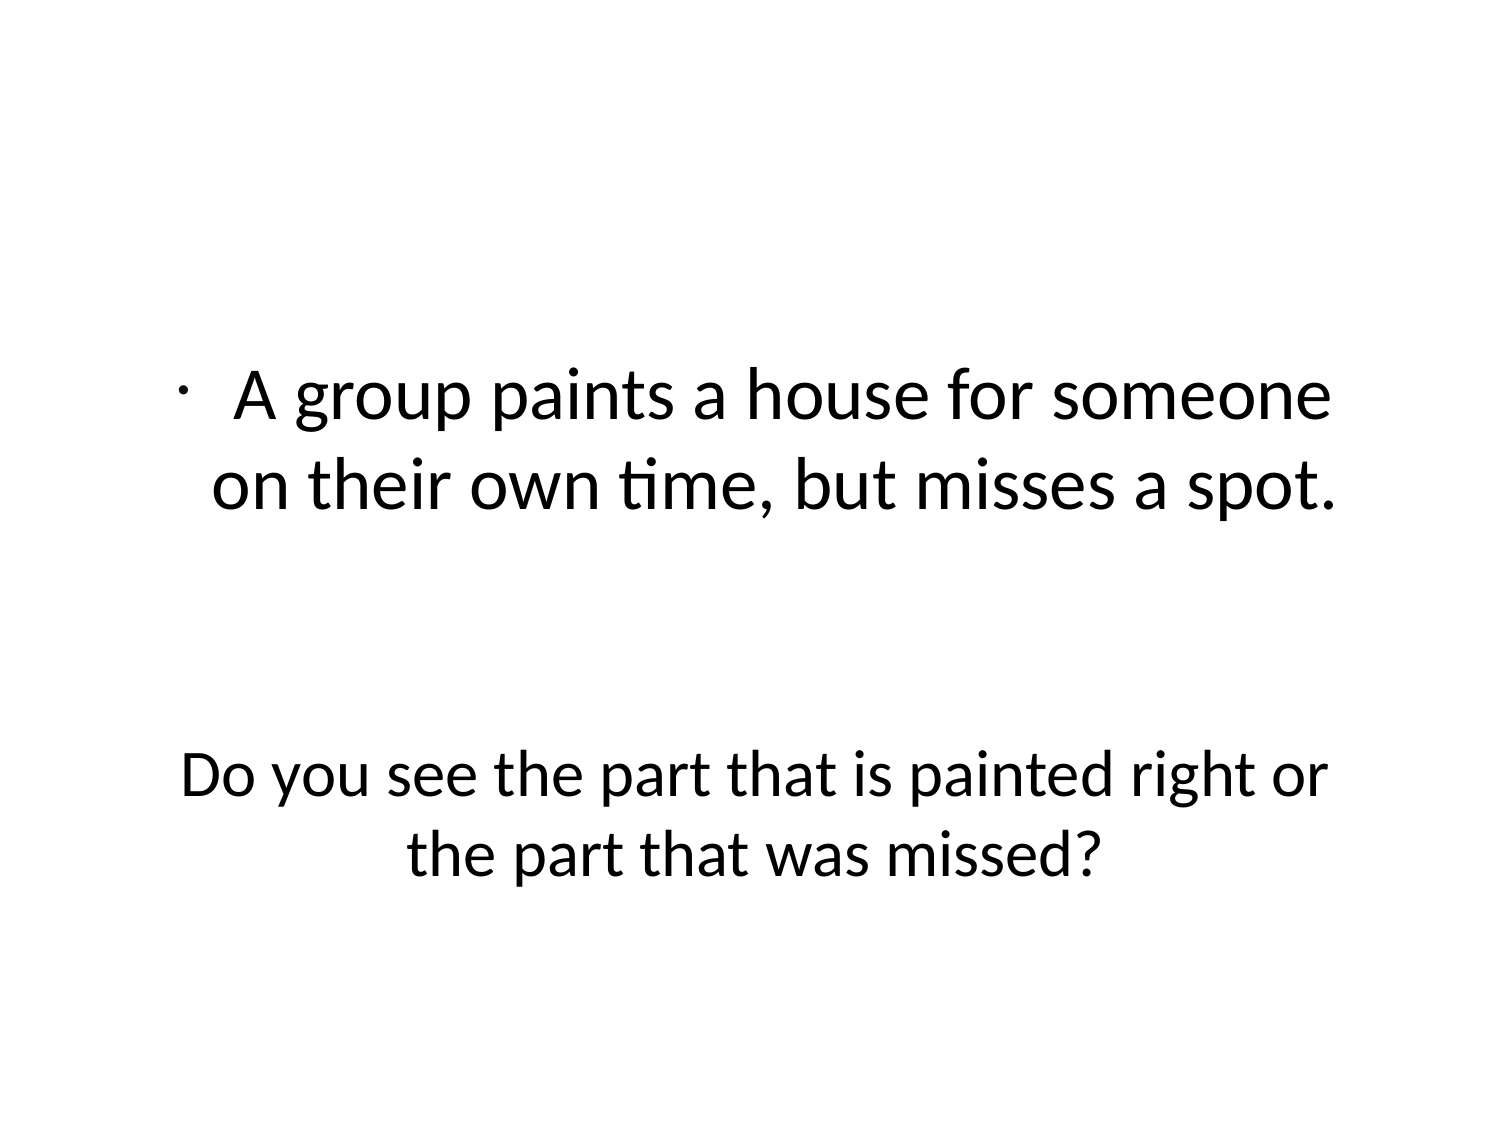

A group paints a house for someone on their own time, but misses a spot.
# Do you see the part that is painted right or the part that was missed?